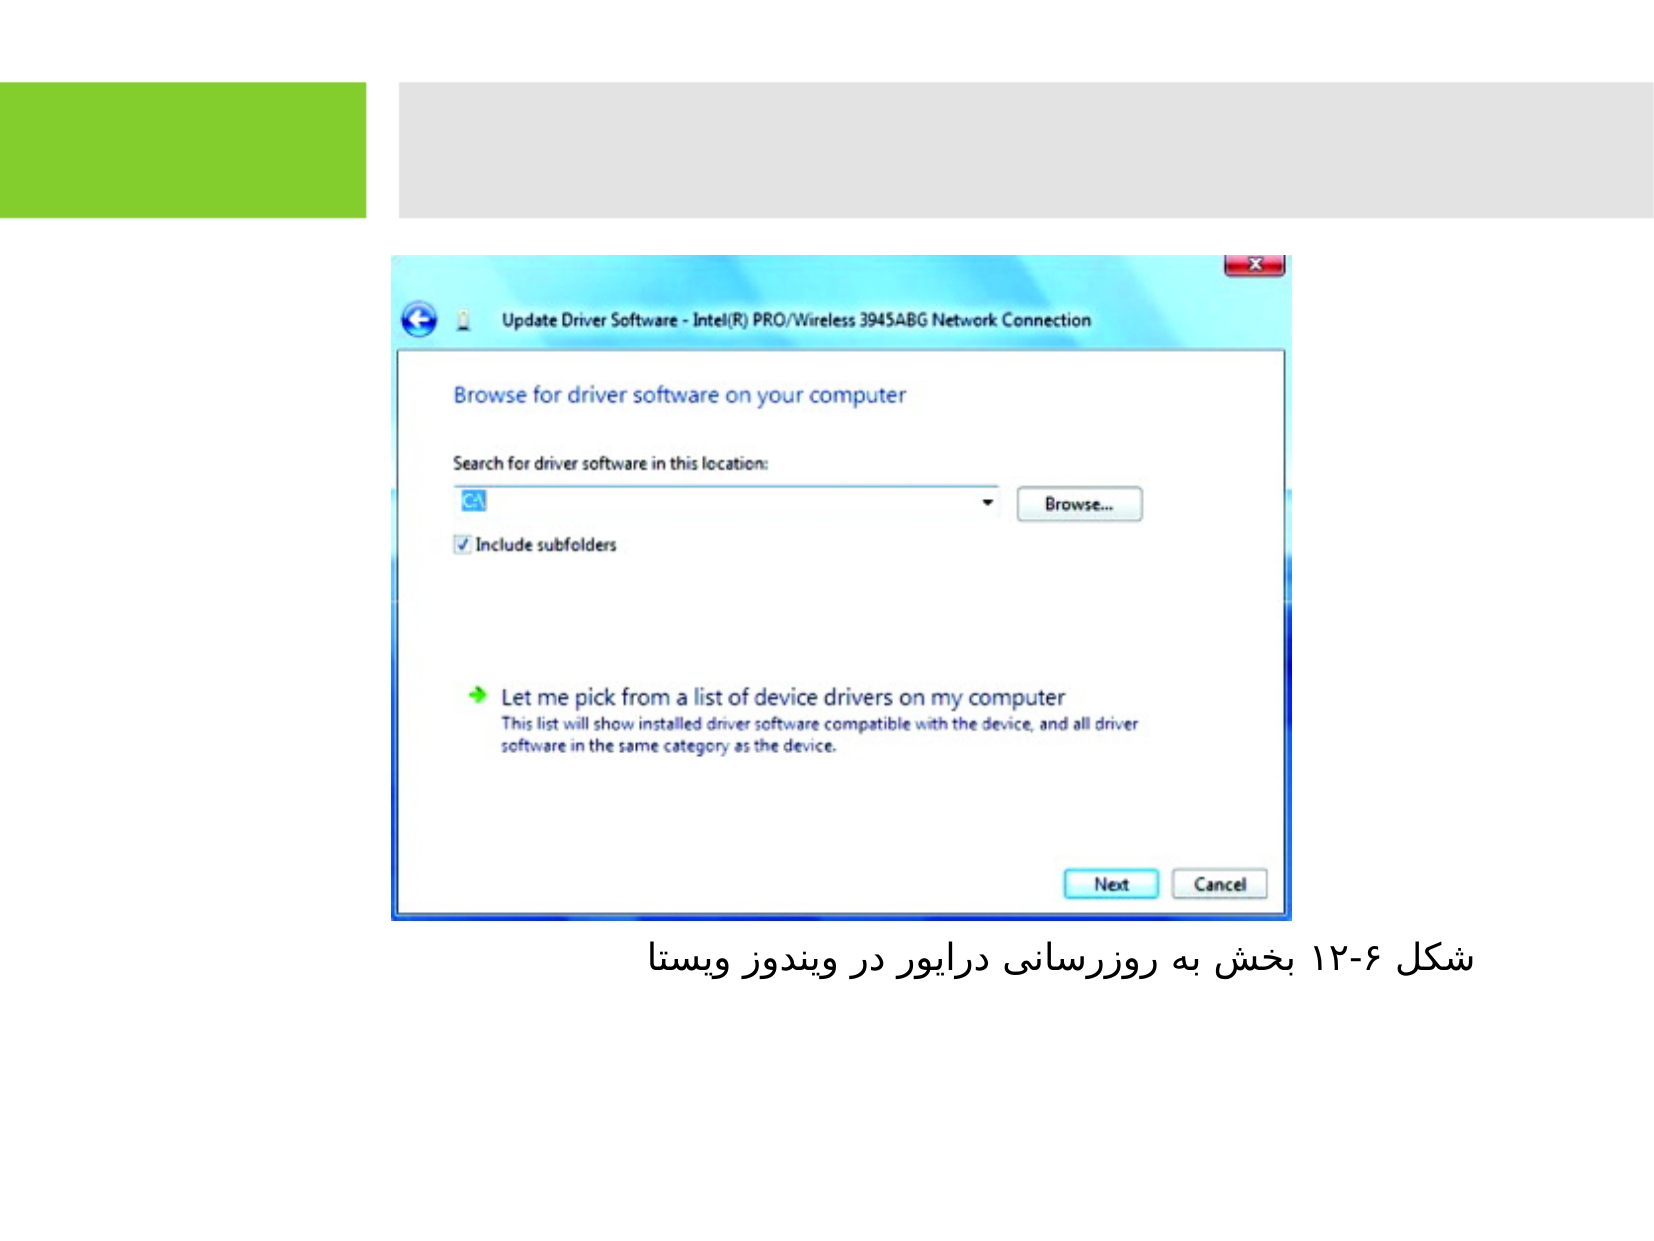

شکل ۶-۱۲ بخش به روزرسانی درایور در ویندوز ویستا